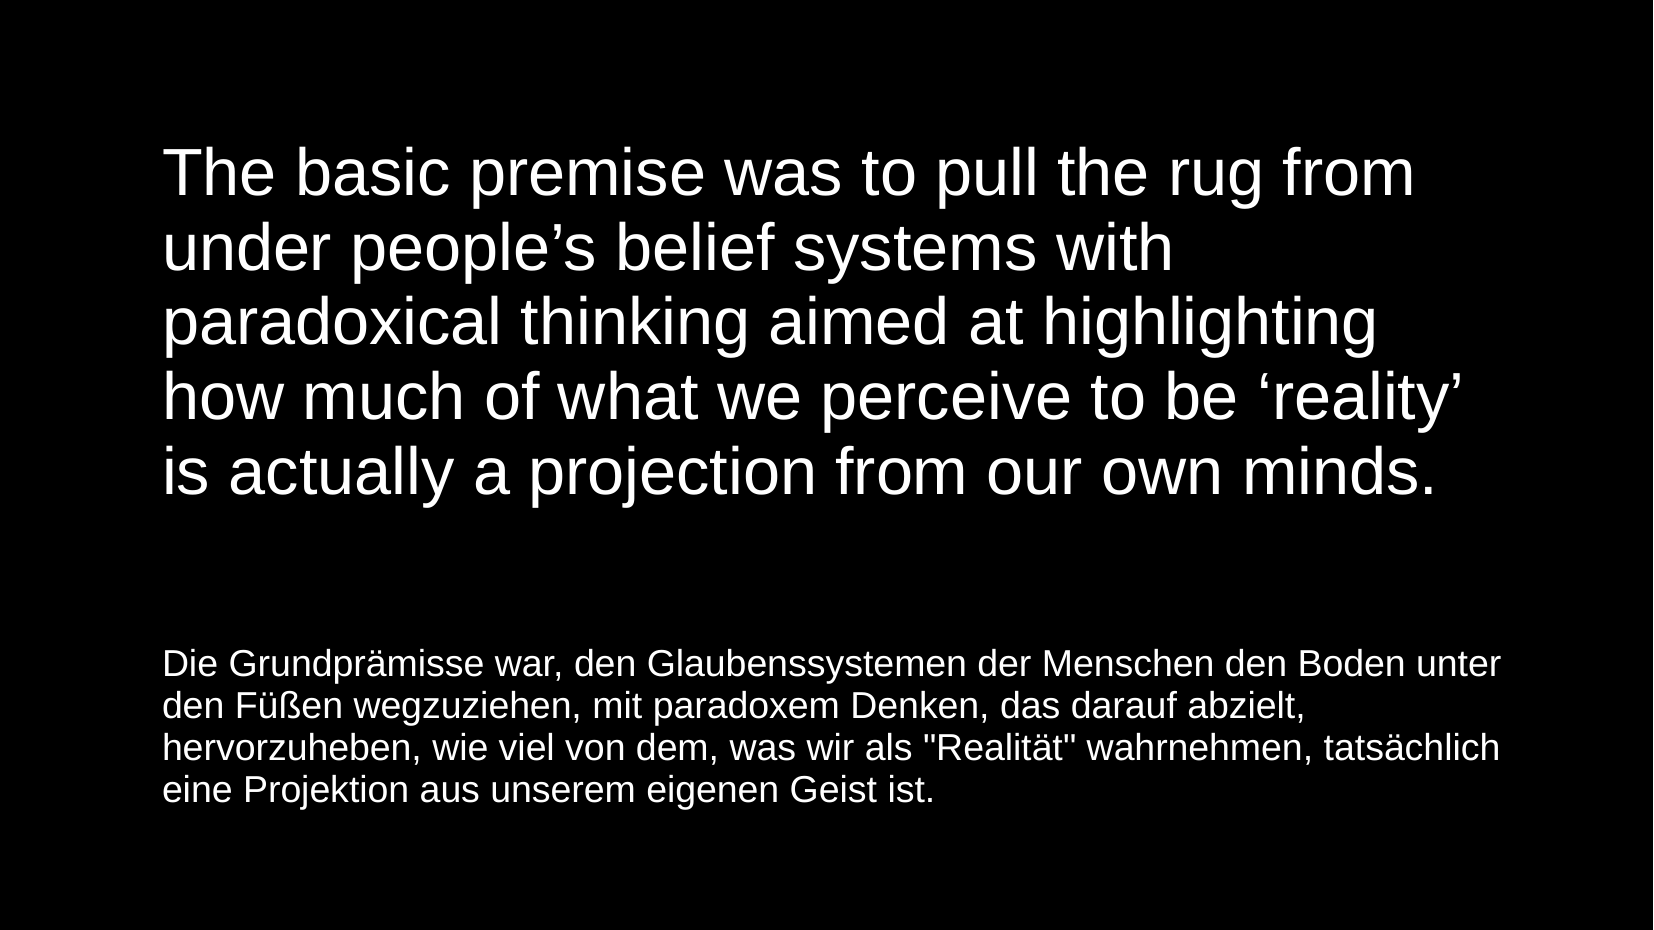

# The basic premise was to pull the rug from under people’s belief systems with paradoxical thinking aimed at highlighting how much of what we perceive to be ‘reality’ is actually a projection from our own minds.
Die Grundprämisse war, den Glaubenssystemen der Menschen den Boden unter den Füßen wegzuziehen, mit paradoxem Denken, das darauf abzielt, hervorzuheben, wie viel von dem, was wir als "Realität" wahrnehmen, tatsächlich eine Projektion aus unserem eigenen Geist ist.